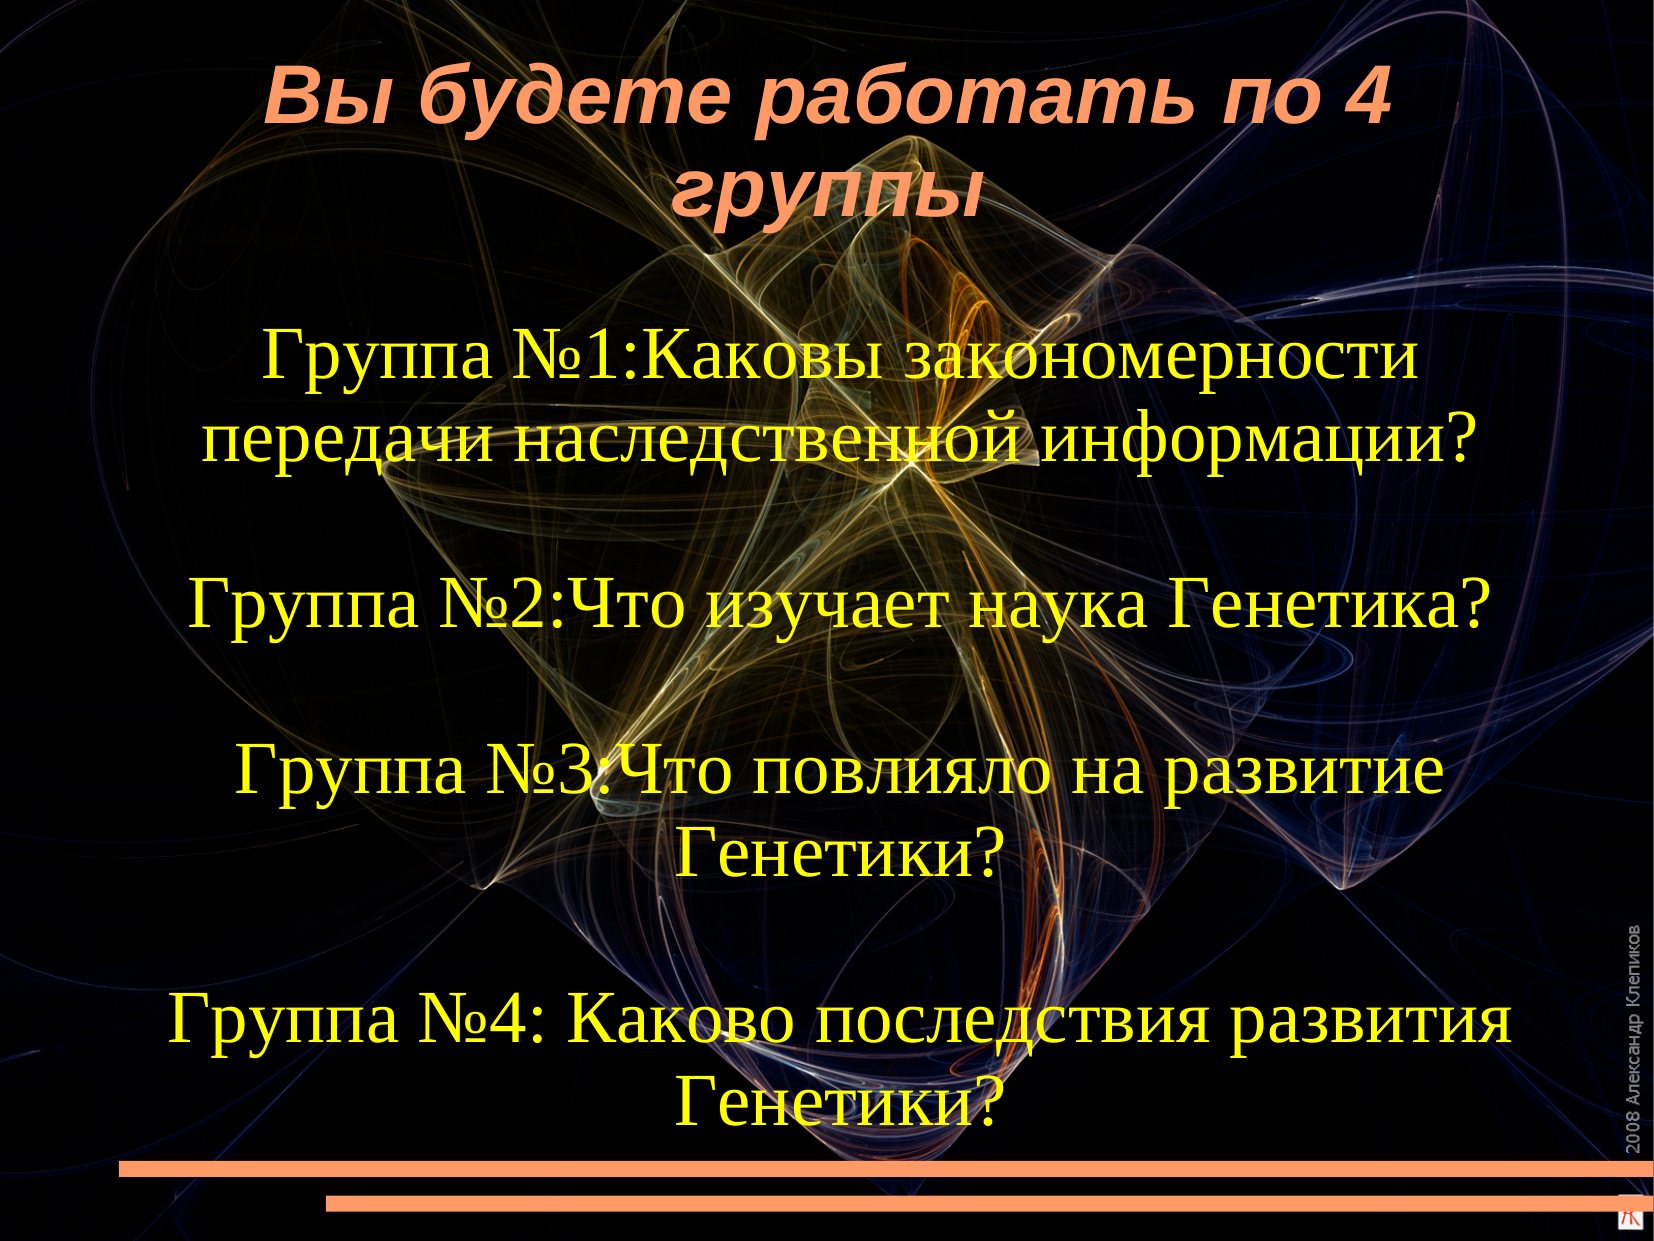

# Вы будете работать по 4 группы
Группа №1:Каковы закономерности передачи наследственной информации?
Группа №2:Что изучает наука Генетика?
Группа №3:Что повлияло на развитие Генетики?
Группа №4: Каково последствия развития Генетики?